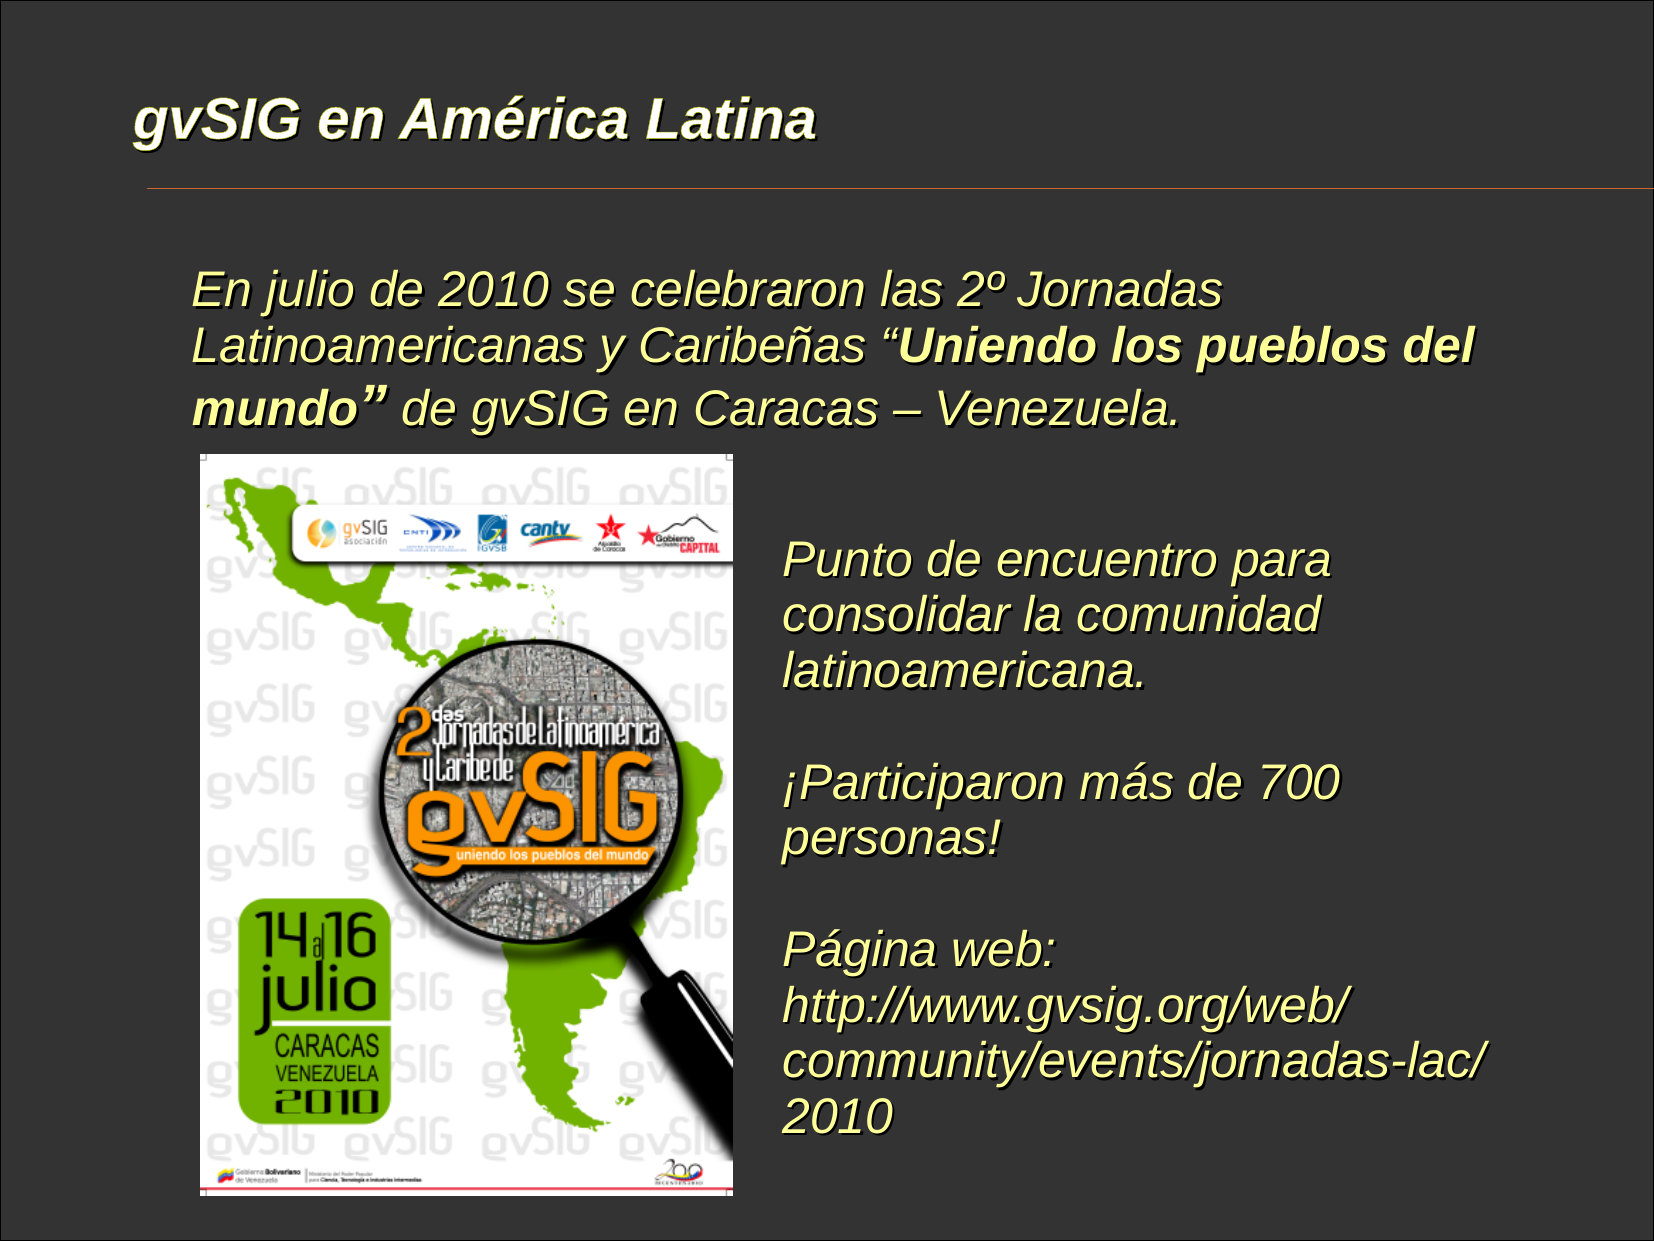

gvSIG en América Latina
En julio de 2010 se celebraron las 2º Jornadas Latinoamericanas y Caribeñas “Uniendo los pueblos del mundo” de gvSIG en Caracas – Venezuela.
Punto de encuentro para consolidar la comunidad latinoamericana.
¡Participaron más de 700 personas!
Página web:
http://www.gvsig.org/web/community/events/jornadas-lac/2010